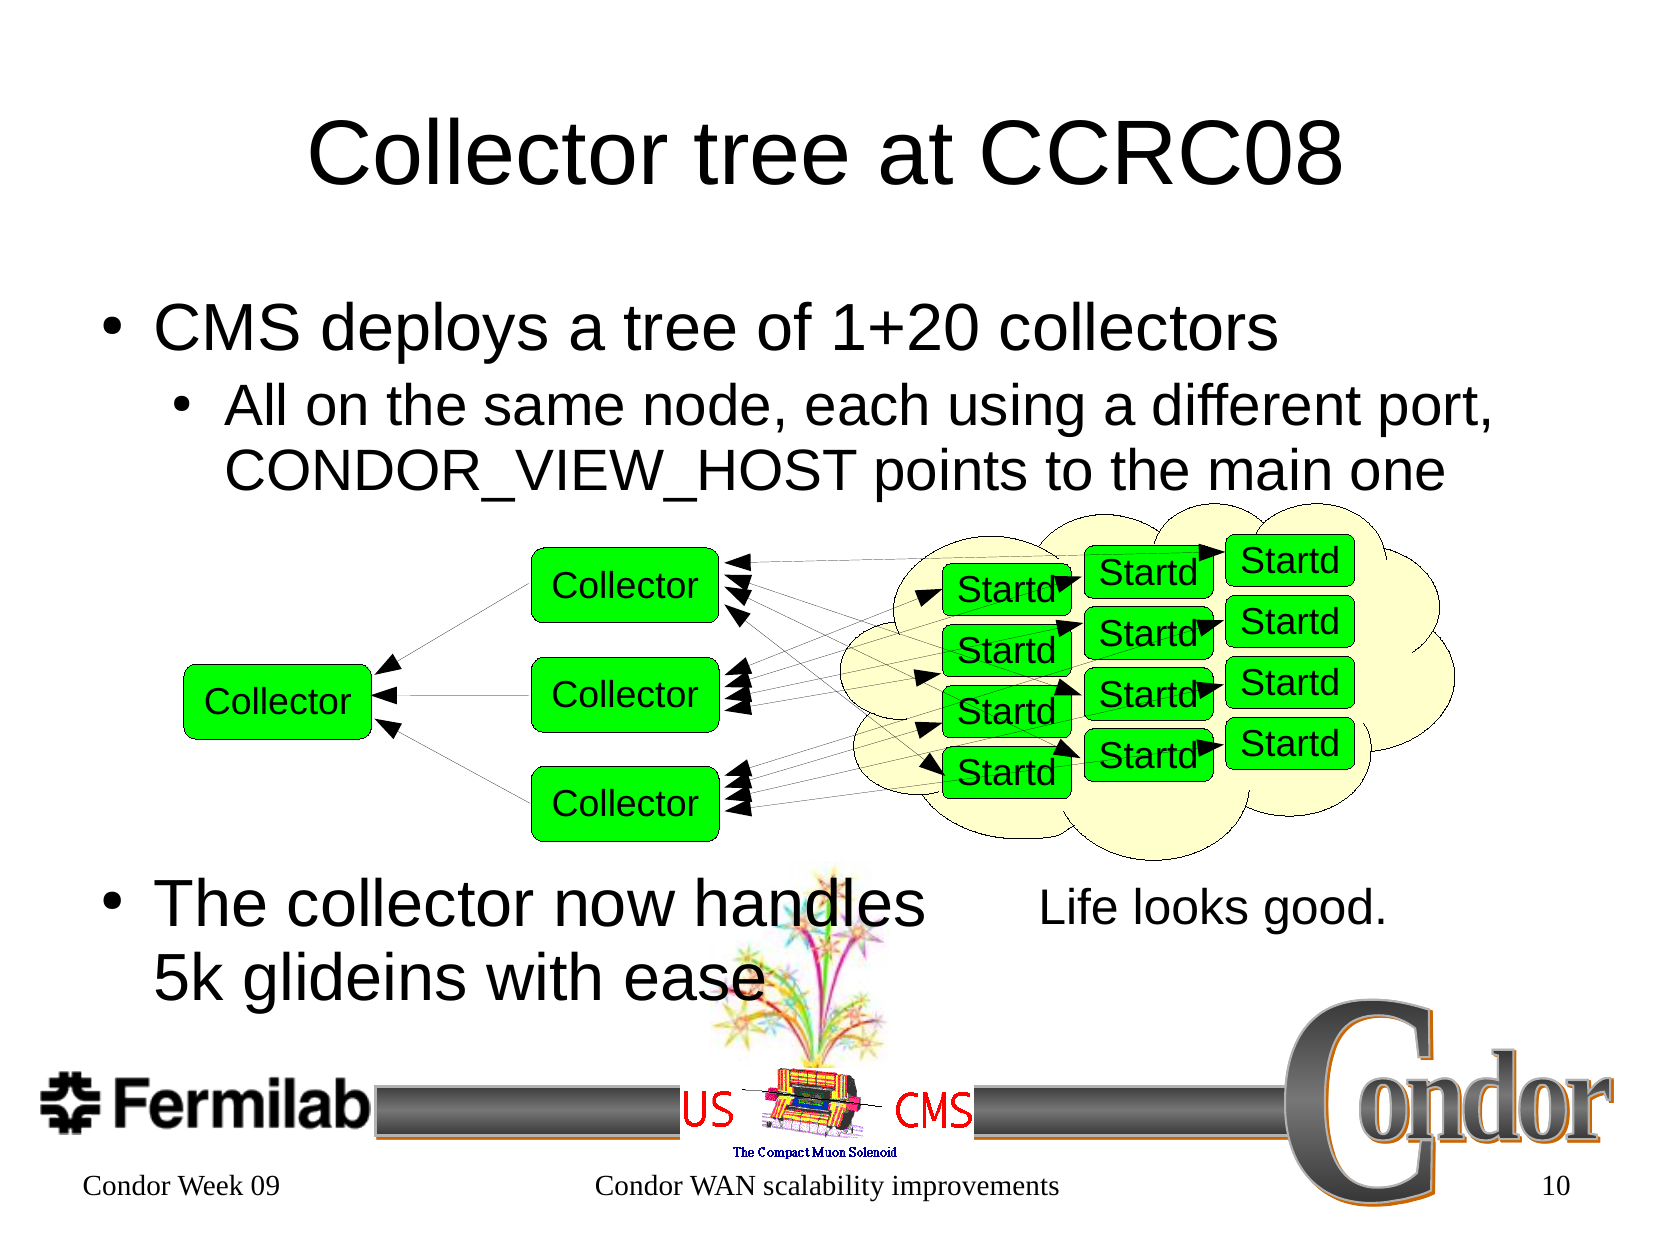

# Collector tree at CCRC08
CMS deploys a tree of 1+20 collectors
All on the same node, each using a different port,
CONDOR_VIEW_HOST points to the main one
The collector now handles
5k glideins with ease
Startd
Startd
Collector
Startd
Startd
Startd
Startd
Startd
Collector
Collector
Startd
Startd
Startd
Startd
Startd
Collector
Life looks good.
Condor Week 09
Condor WAN scalability improvements
10